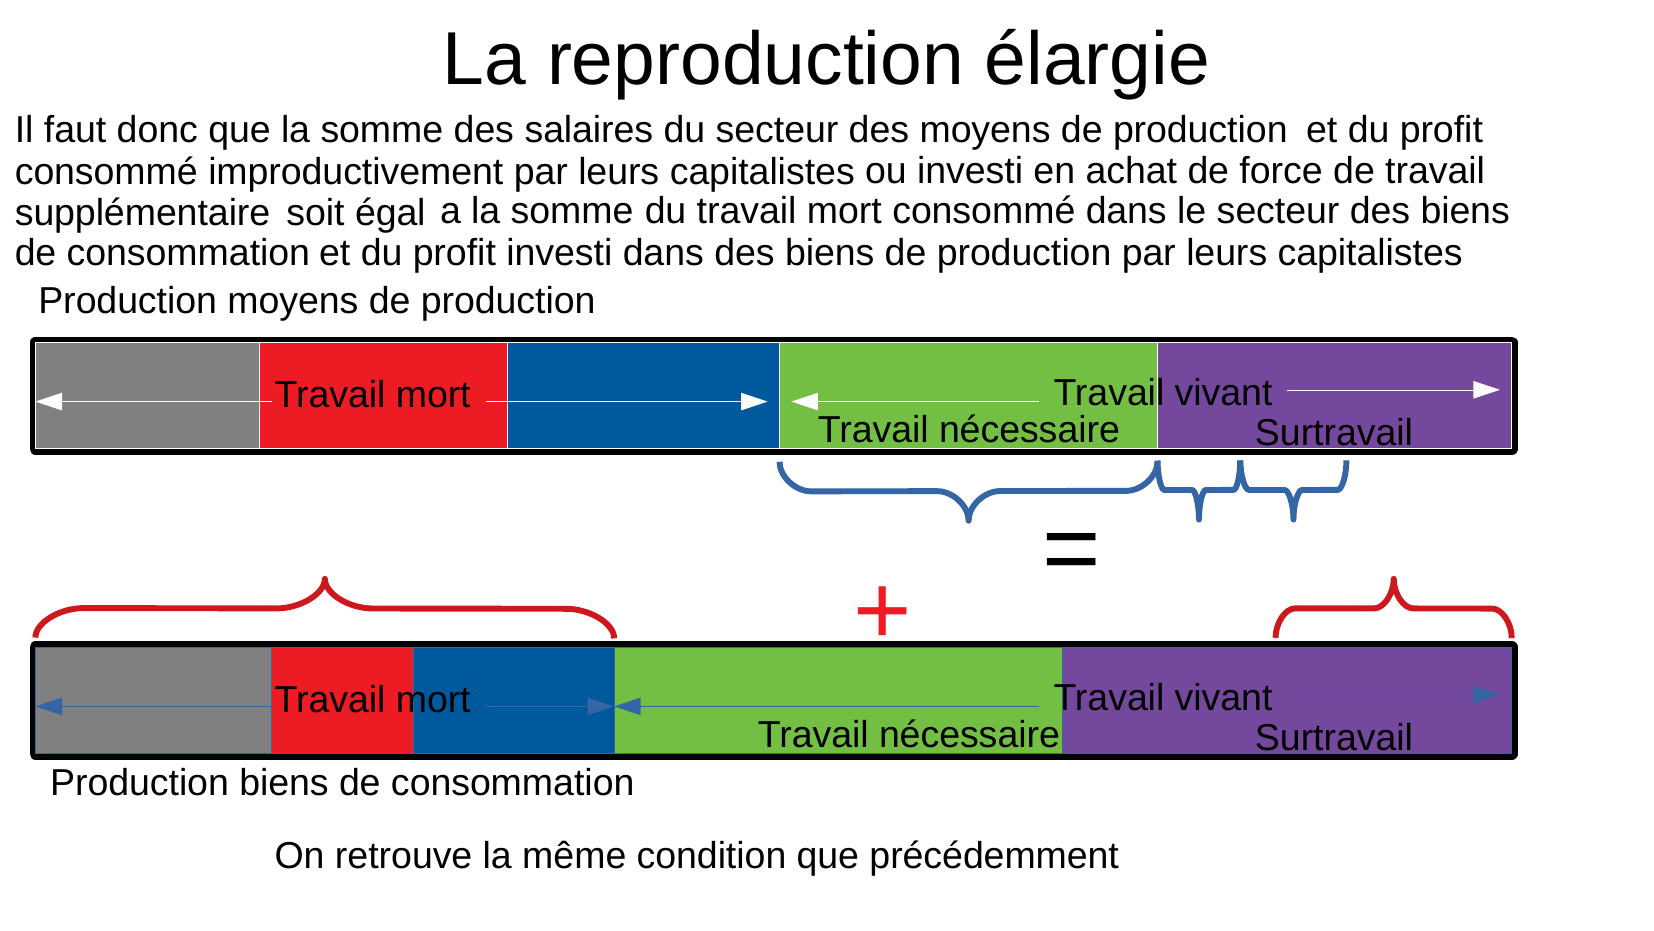

# La reproduction élargie
Il faut donc que la somme des salaires du secteur des moyens de production
 et du profit
consommé improductivement par leurs capitalistes
 ou investi en achat de force de travail
supplémentaire
 du travail mort consommé dans le secteur des biens de consommation
a la somme
soit égal
 et du profit investi dans des biens de production par leurs capitalistes
Production moyens de production
Travail vivant
Travail mort
Travail nécessaire
Surtravail
=
+
Travail vivant
Travail mort
Travail nécessaire
Surtravail
Production biens de consommation
On retrouve la même condition que précédemment